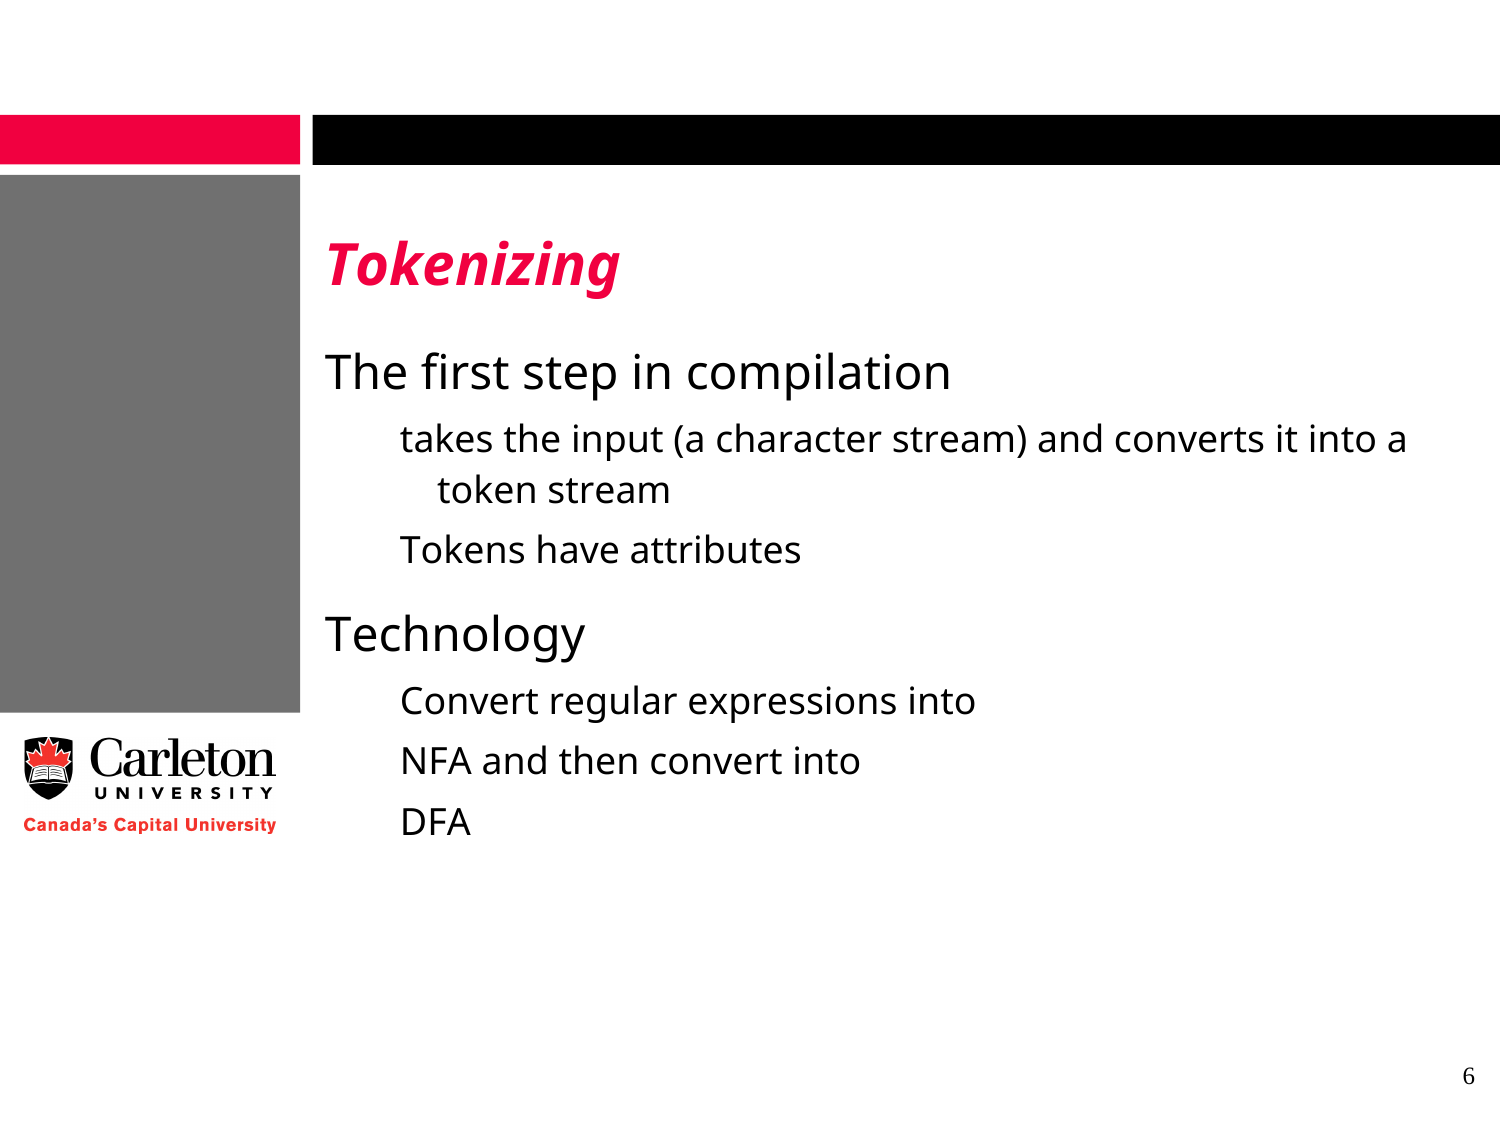

# Tokenizing
The first step in compilation
takes the input (a character stream) and converts it into a token stream
Tokens have attributes
Technology
Convert regular expressions into
NFA and then convert into
DFA
6